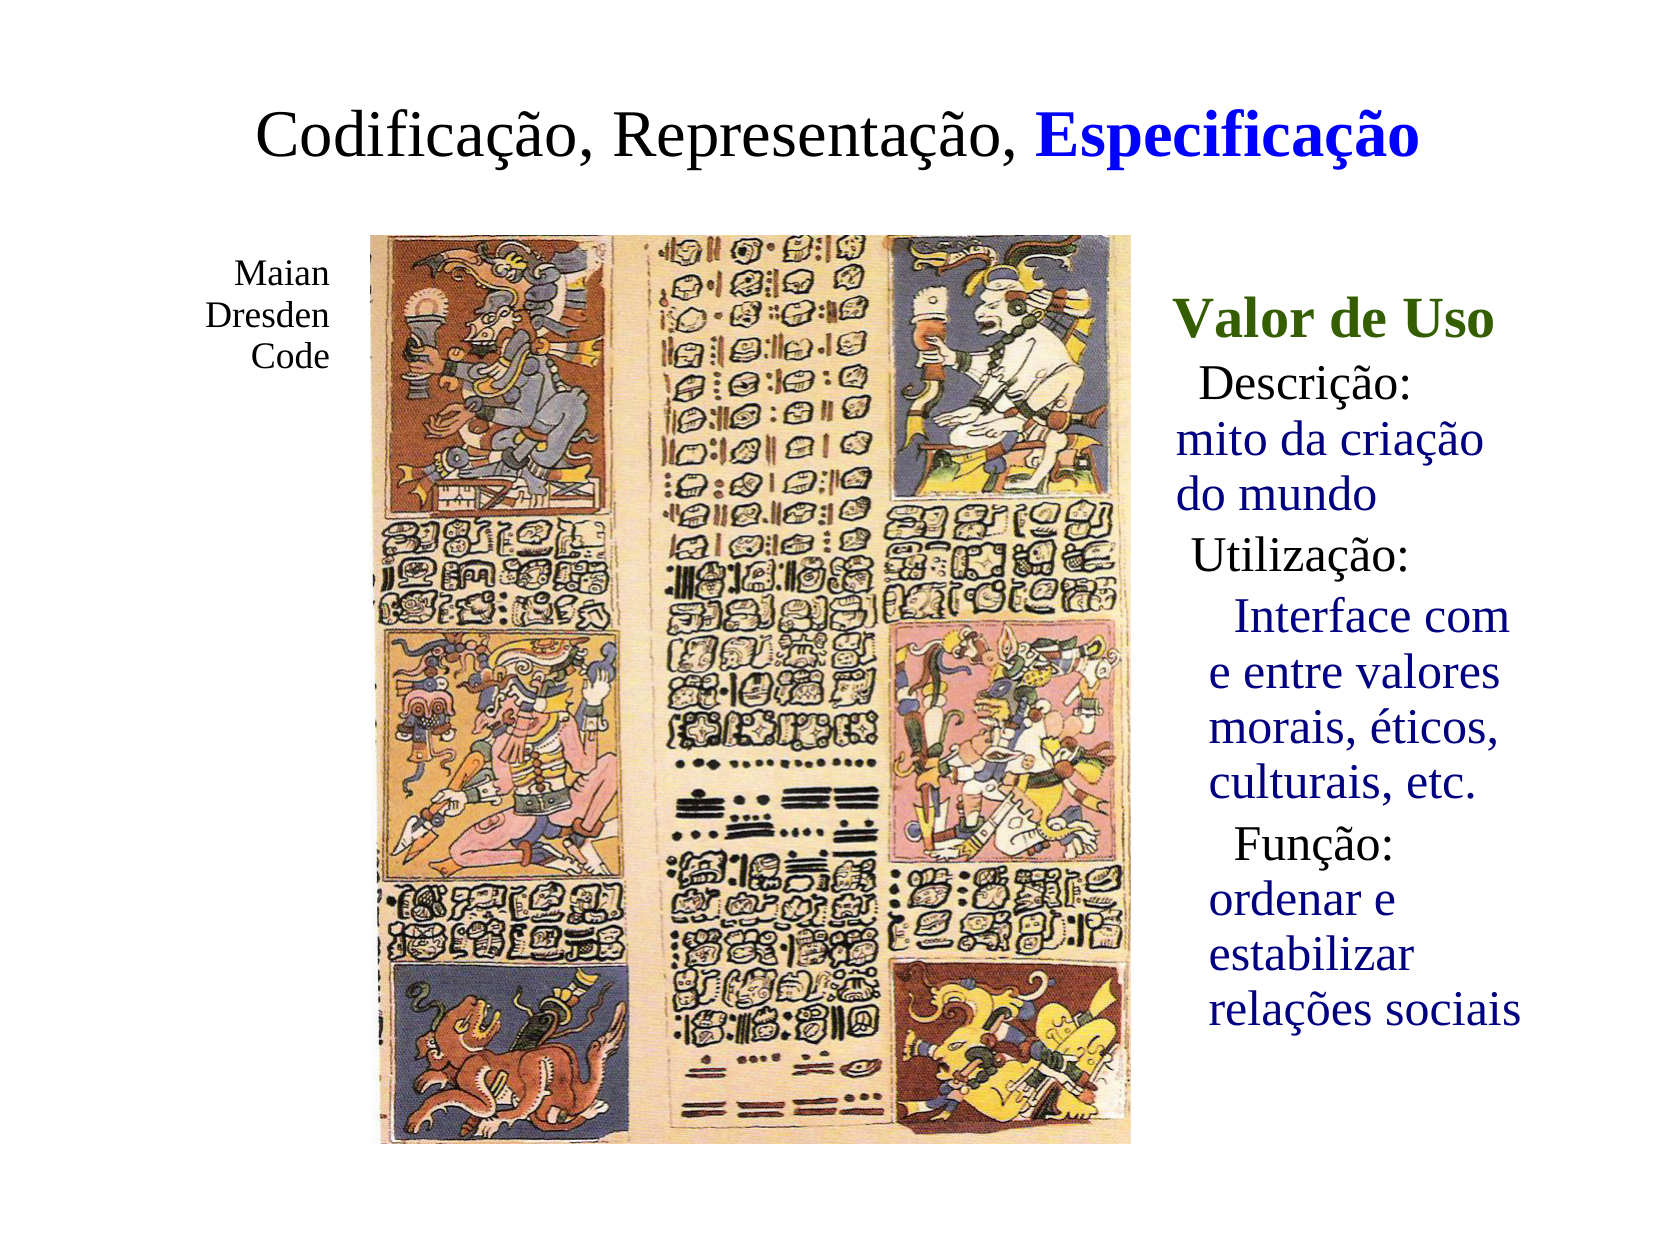

Codificação, Representação, Especificação
Maian
Dresden
Code
	Valor de Uso
 Descrição:
mito da criação
do mundo
 Utilização:
 Interface com e entre valores morais, éticos, culturais, etc.
 Função:
ordenar e estabilizar
relações sociais